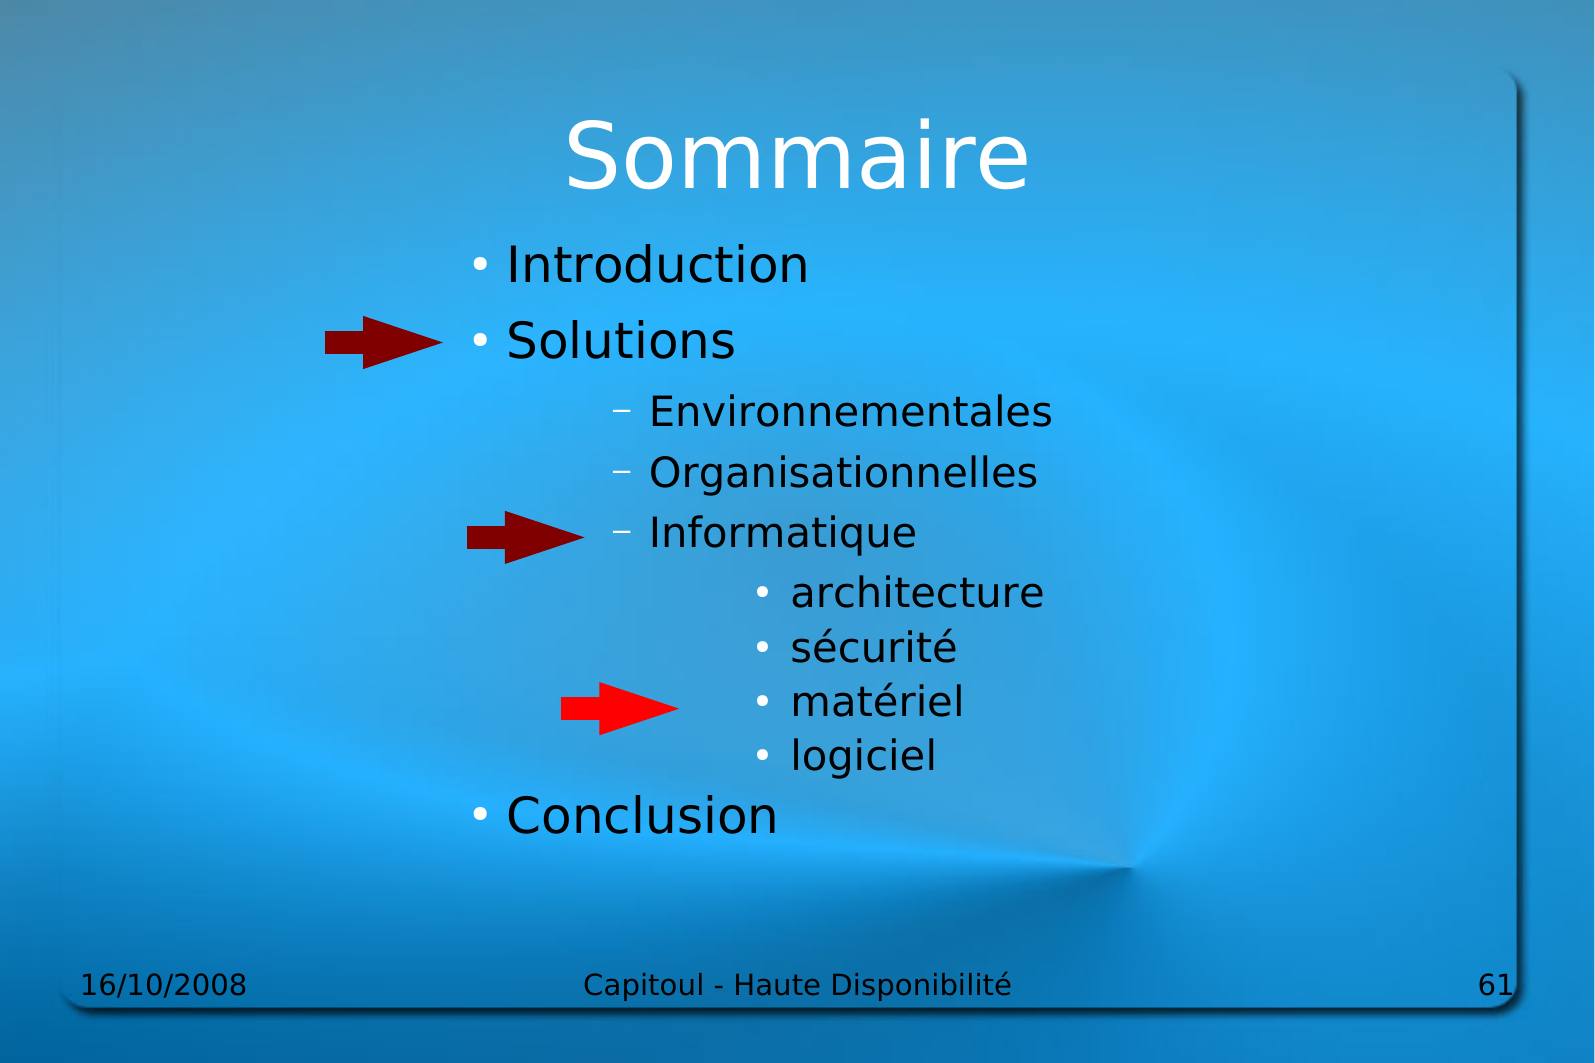

# Sommaire
Introduction
Solutions
Environnementales
Organisationnelles
Informatique
architecture
sécurité
matériel
logiciel
Conclusion
16/10/2008
Capitoul - Haute Disponibilité
61